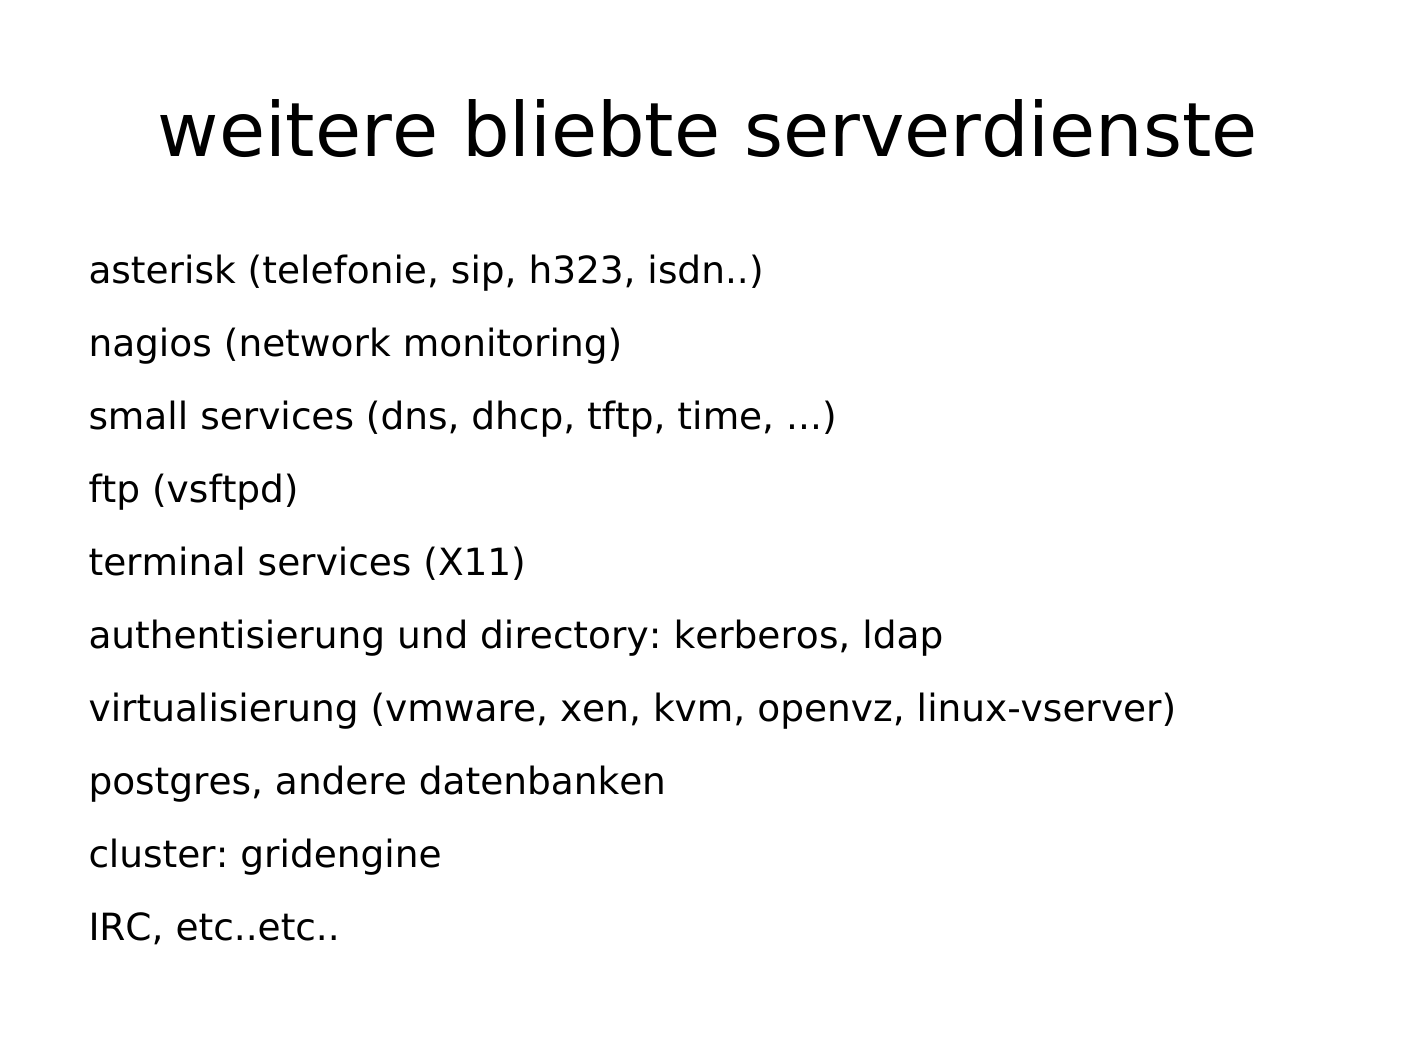

# weitere bliebte serverdienste
asterisk (telefonie, sip, h323, isdn..)
nagios (network monitoring)
small services (dns, dhcp, tftp, time, ...)
ftp (vsftpd)
terminal services (X11)
authentisierung und directory: kerberos, ldap
virtualisierung (vmware, xen, kvm, openvz, linux-vserver)
postgres, andere datenbanken
cluster: gridengine
IRC, etc..etc..